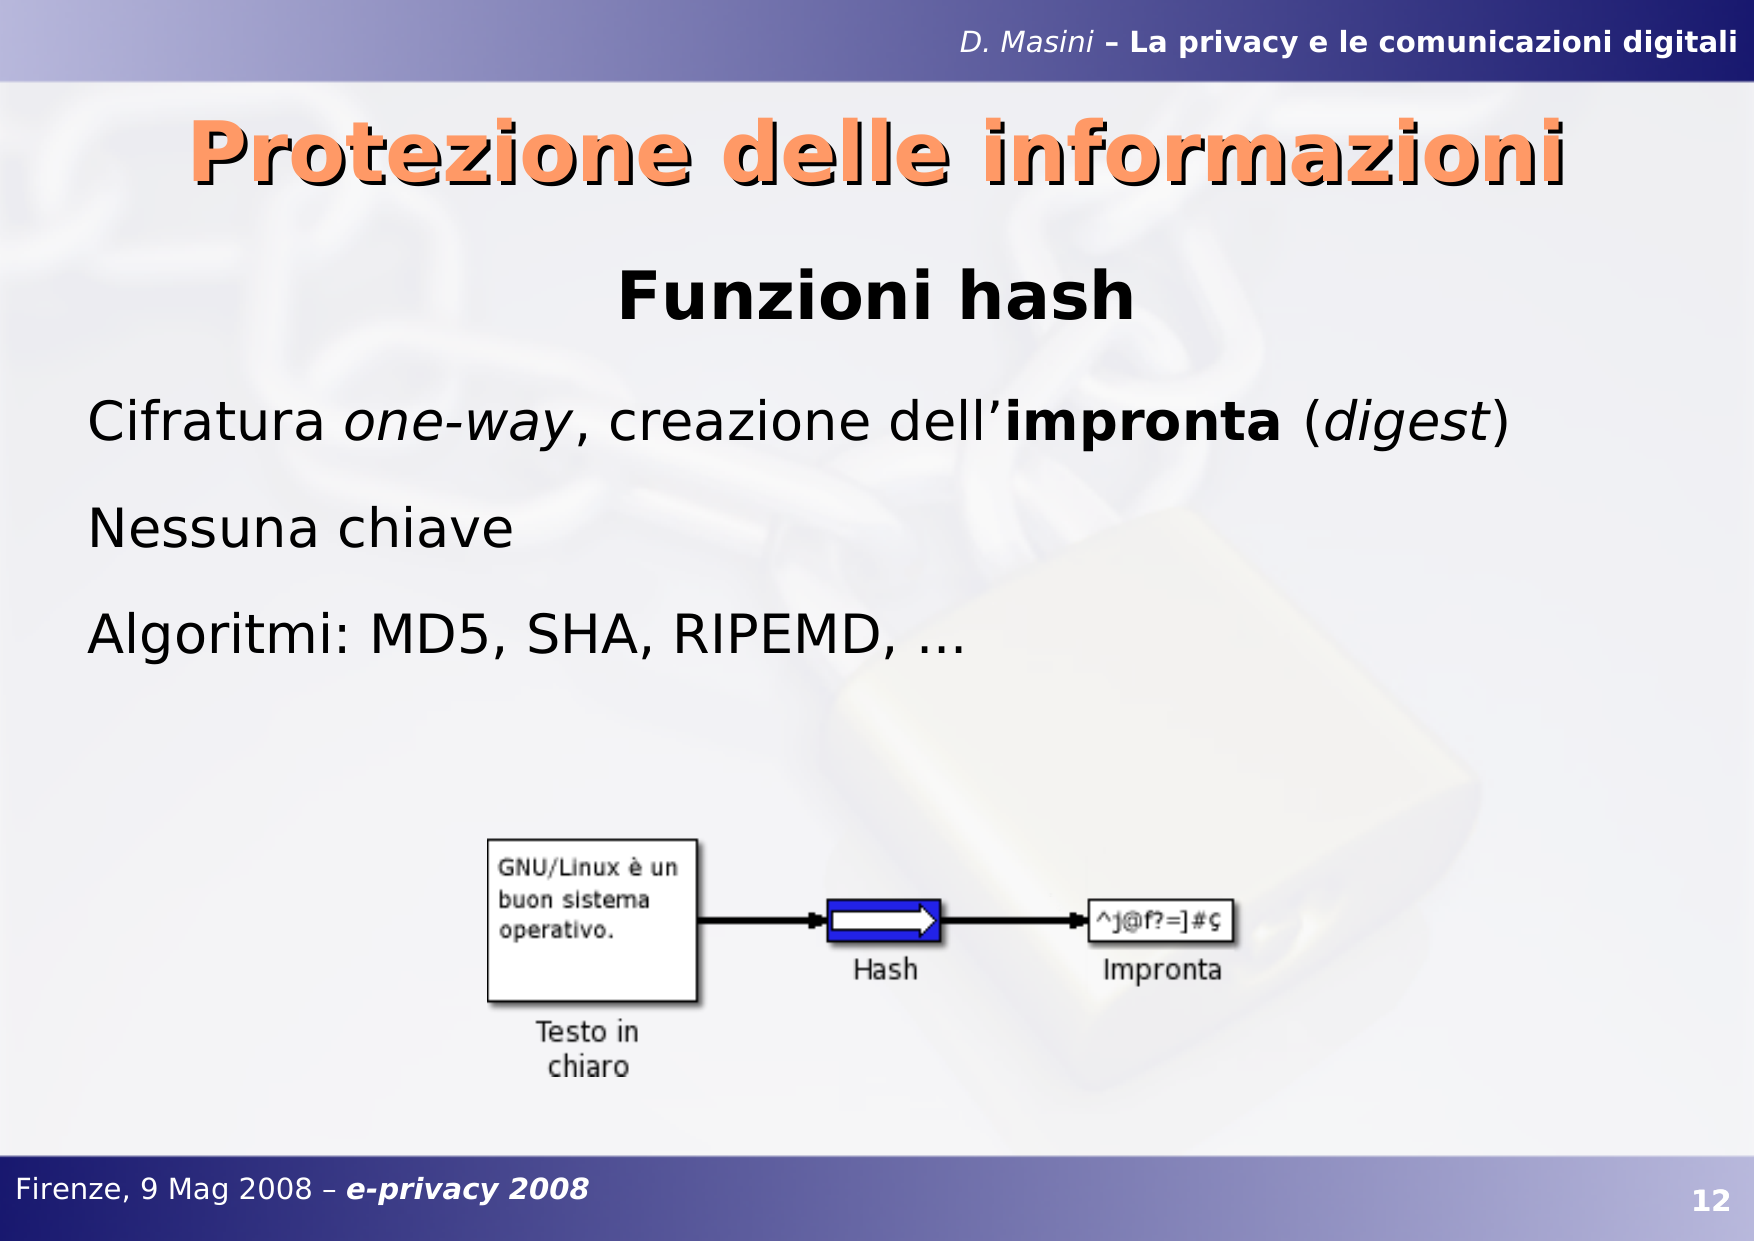

# Protezione delle informazioni
Funzioni hash
Cifratura one-way, creazione dell’impronta (digest)
Nessuna chiave
Algoritmi: MD5, SHA, RIPEMD, ...